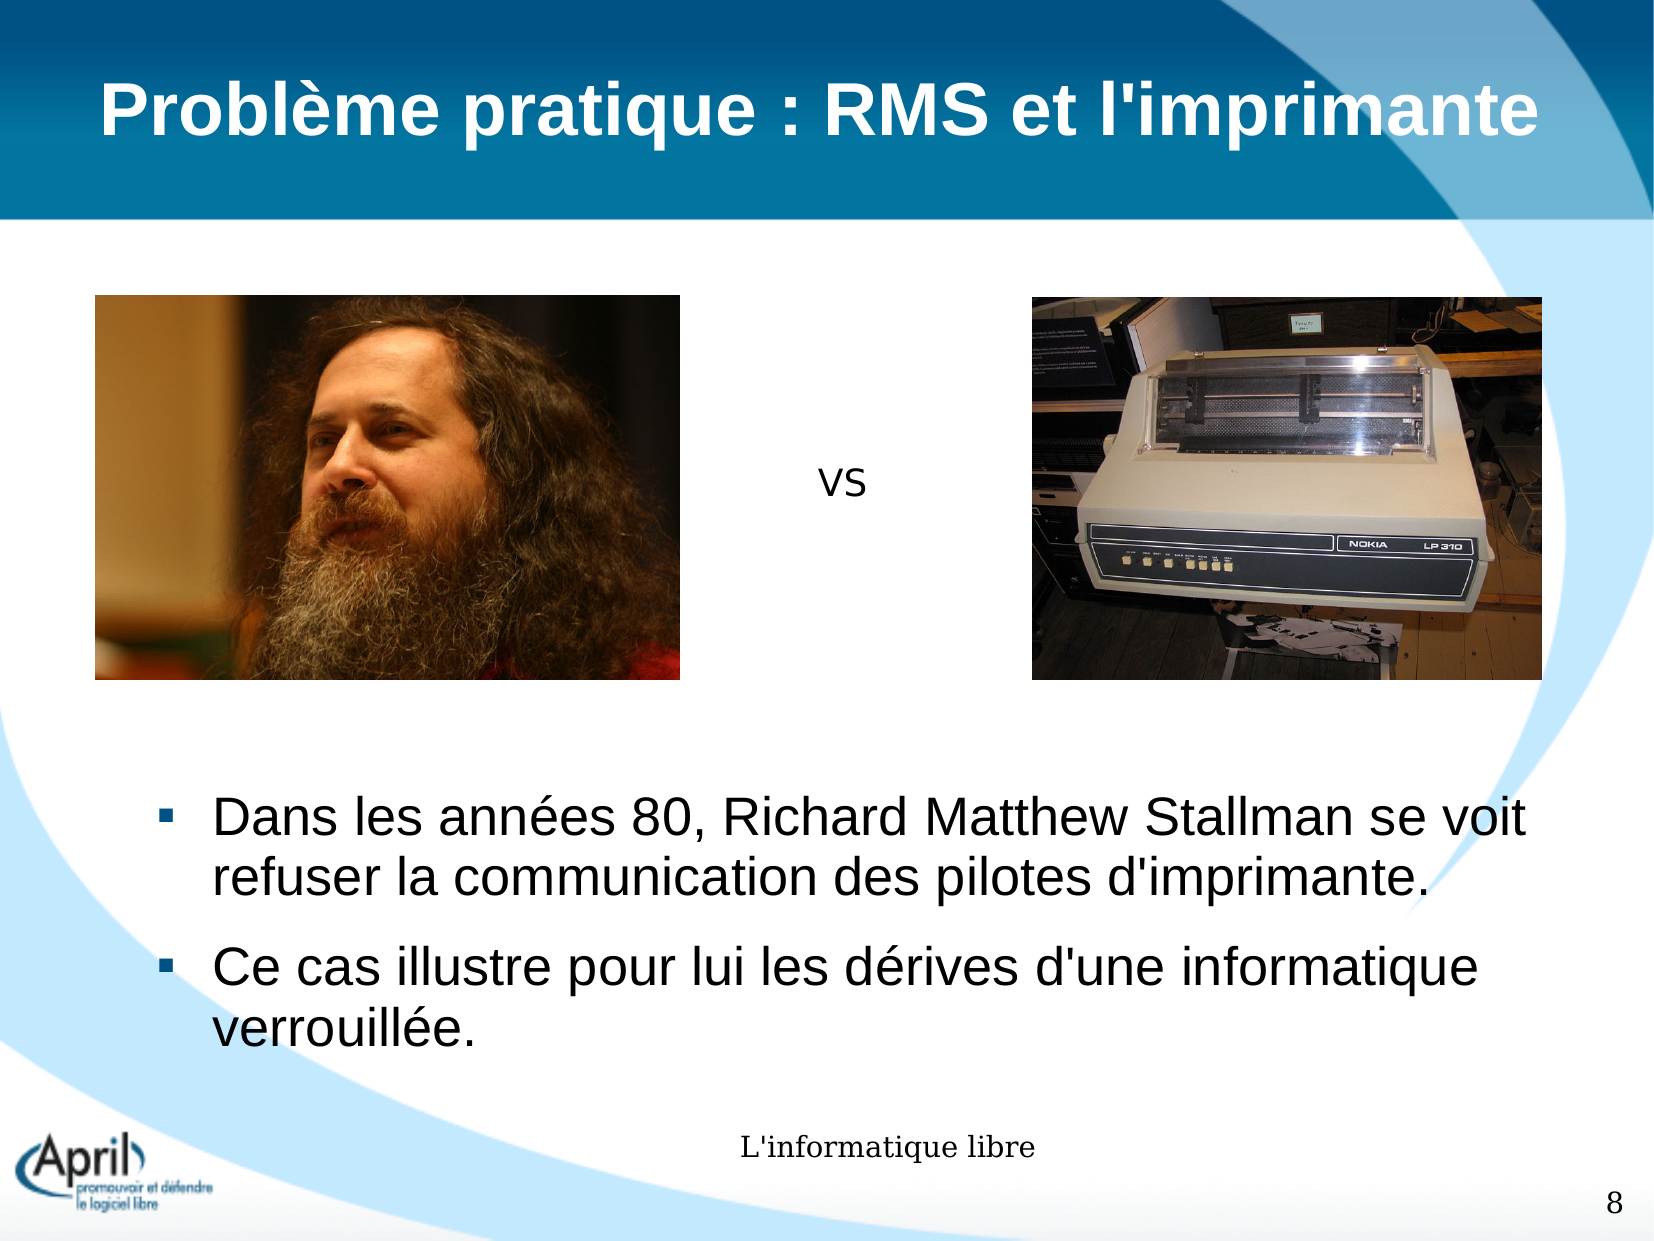

# Problème pratique : RMS et l'imprimante
VS
Dans les années 80, Richard Matthew Stallman se voit refuser la communication des pilotes d'imprimante.
Ce cas illustre pour lui les dérives d'une informatique verrouillée.
L'informatique libre
8